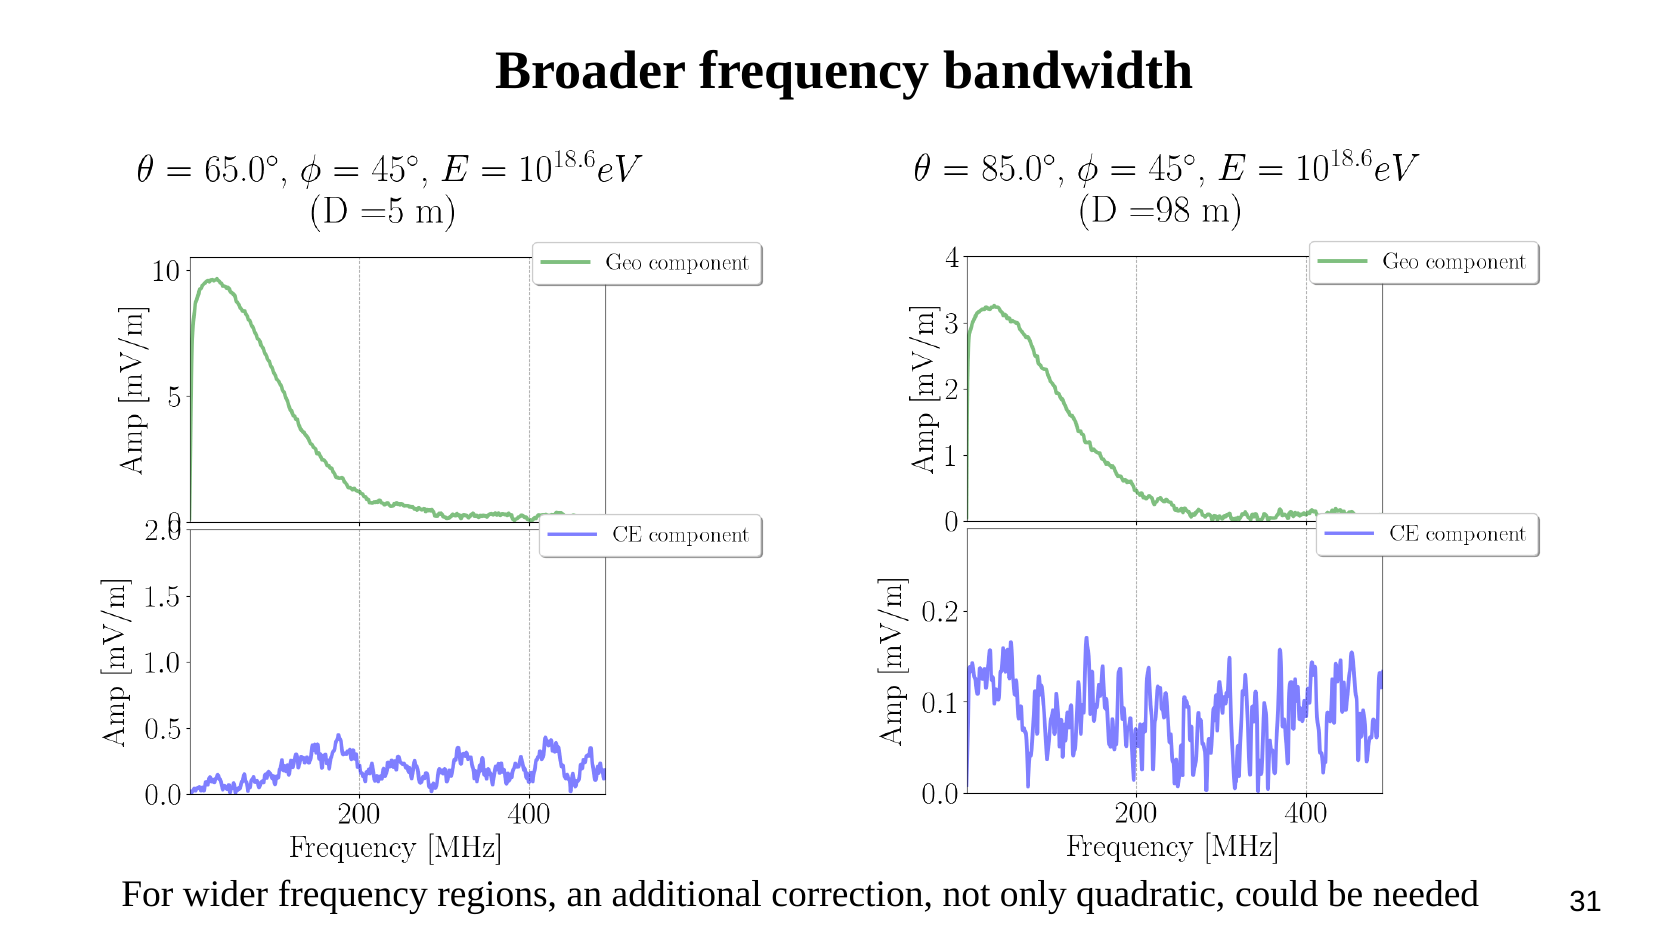

Broader frequency bandwidth
For wider frequency regions, an additional correction, not only quadratic, could be needed